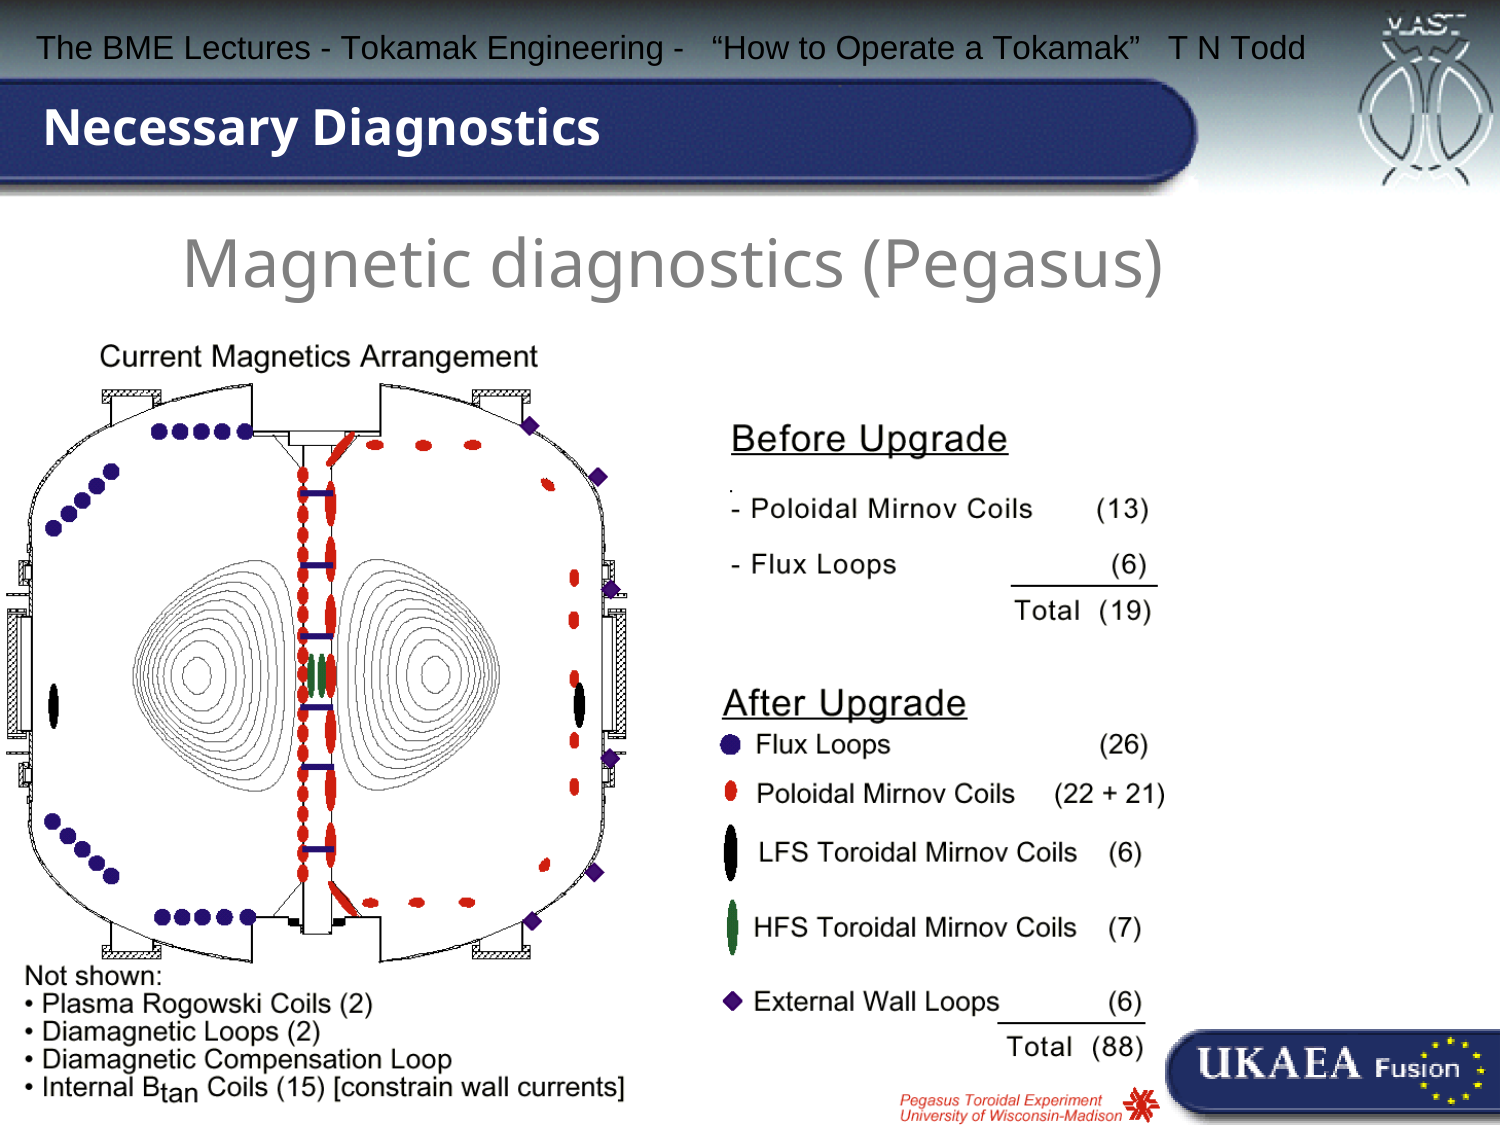

Necessary Diagnostics
The BME Lectures - Tokamak Engineering - “How to Operate a Tokamak” T N Todd
Magnetic diagnostics (Pegasus)